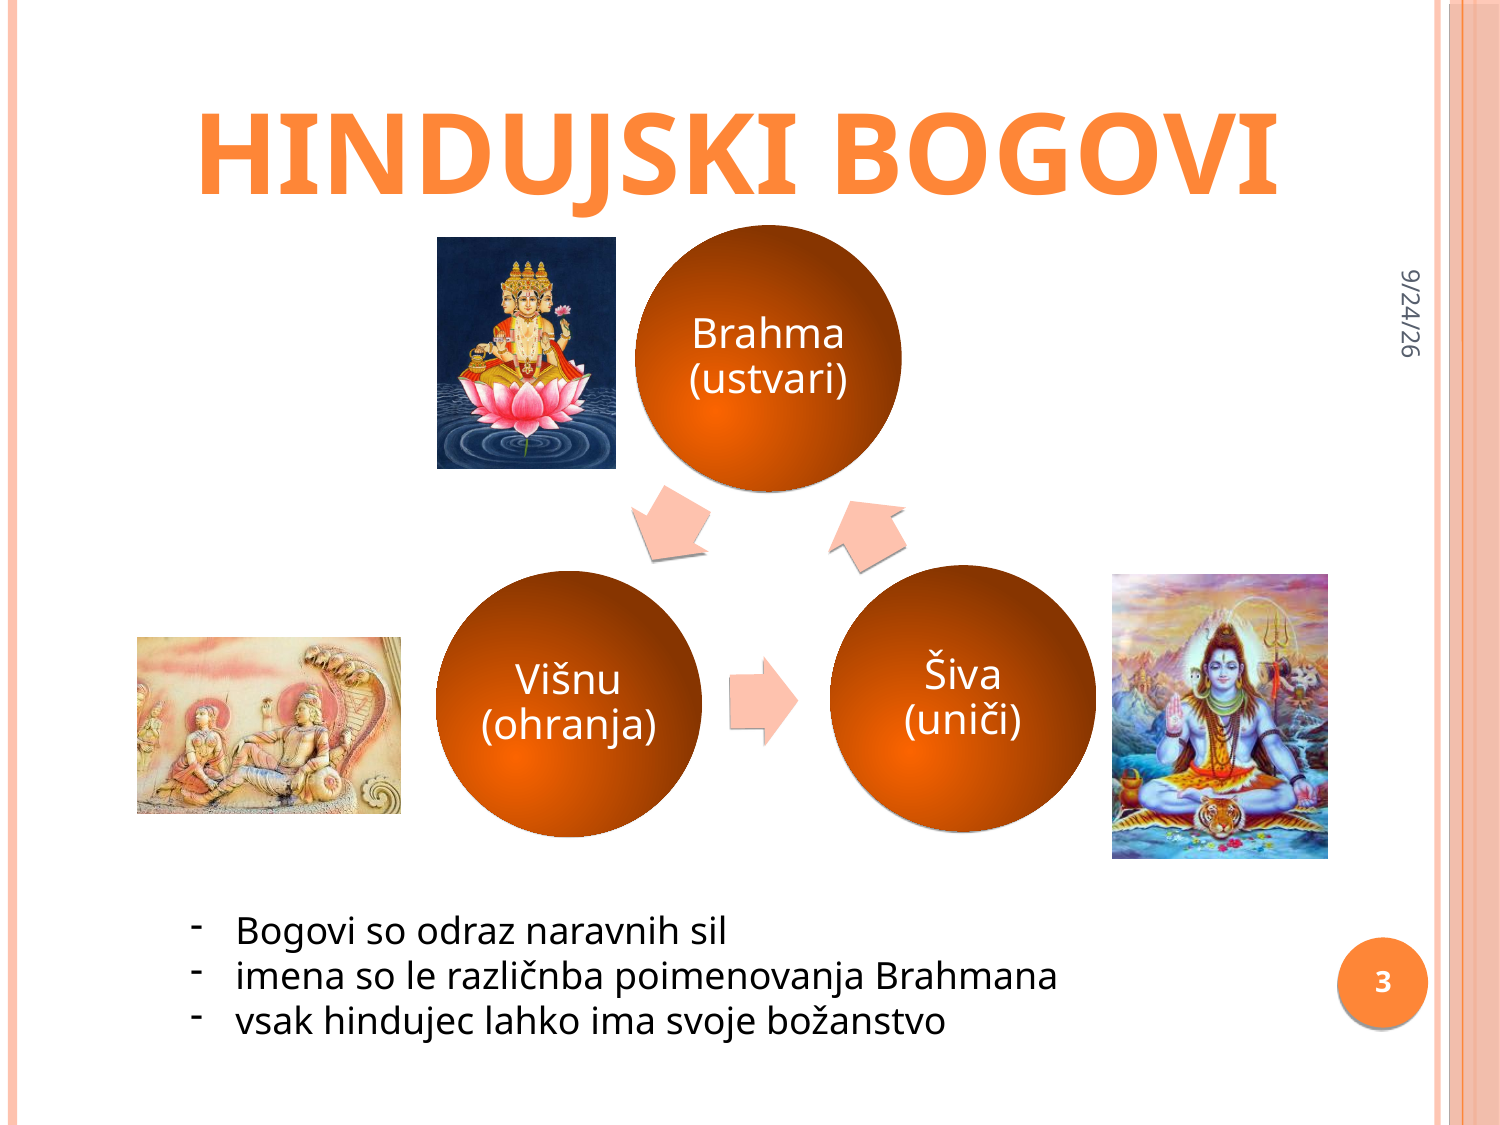

Hindujski bogovi
Brahma (ustvari)
Šiva (uniči)
Višnu (ohranja)
 Bogovi so odraz naravnih sil
 imena so le različnba poimenovanja Brahmana
 vsak hindujec lahko ima svoje božanstvo